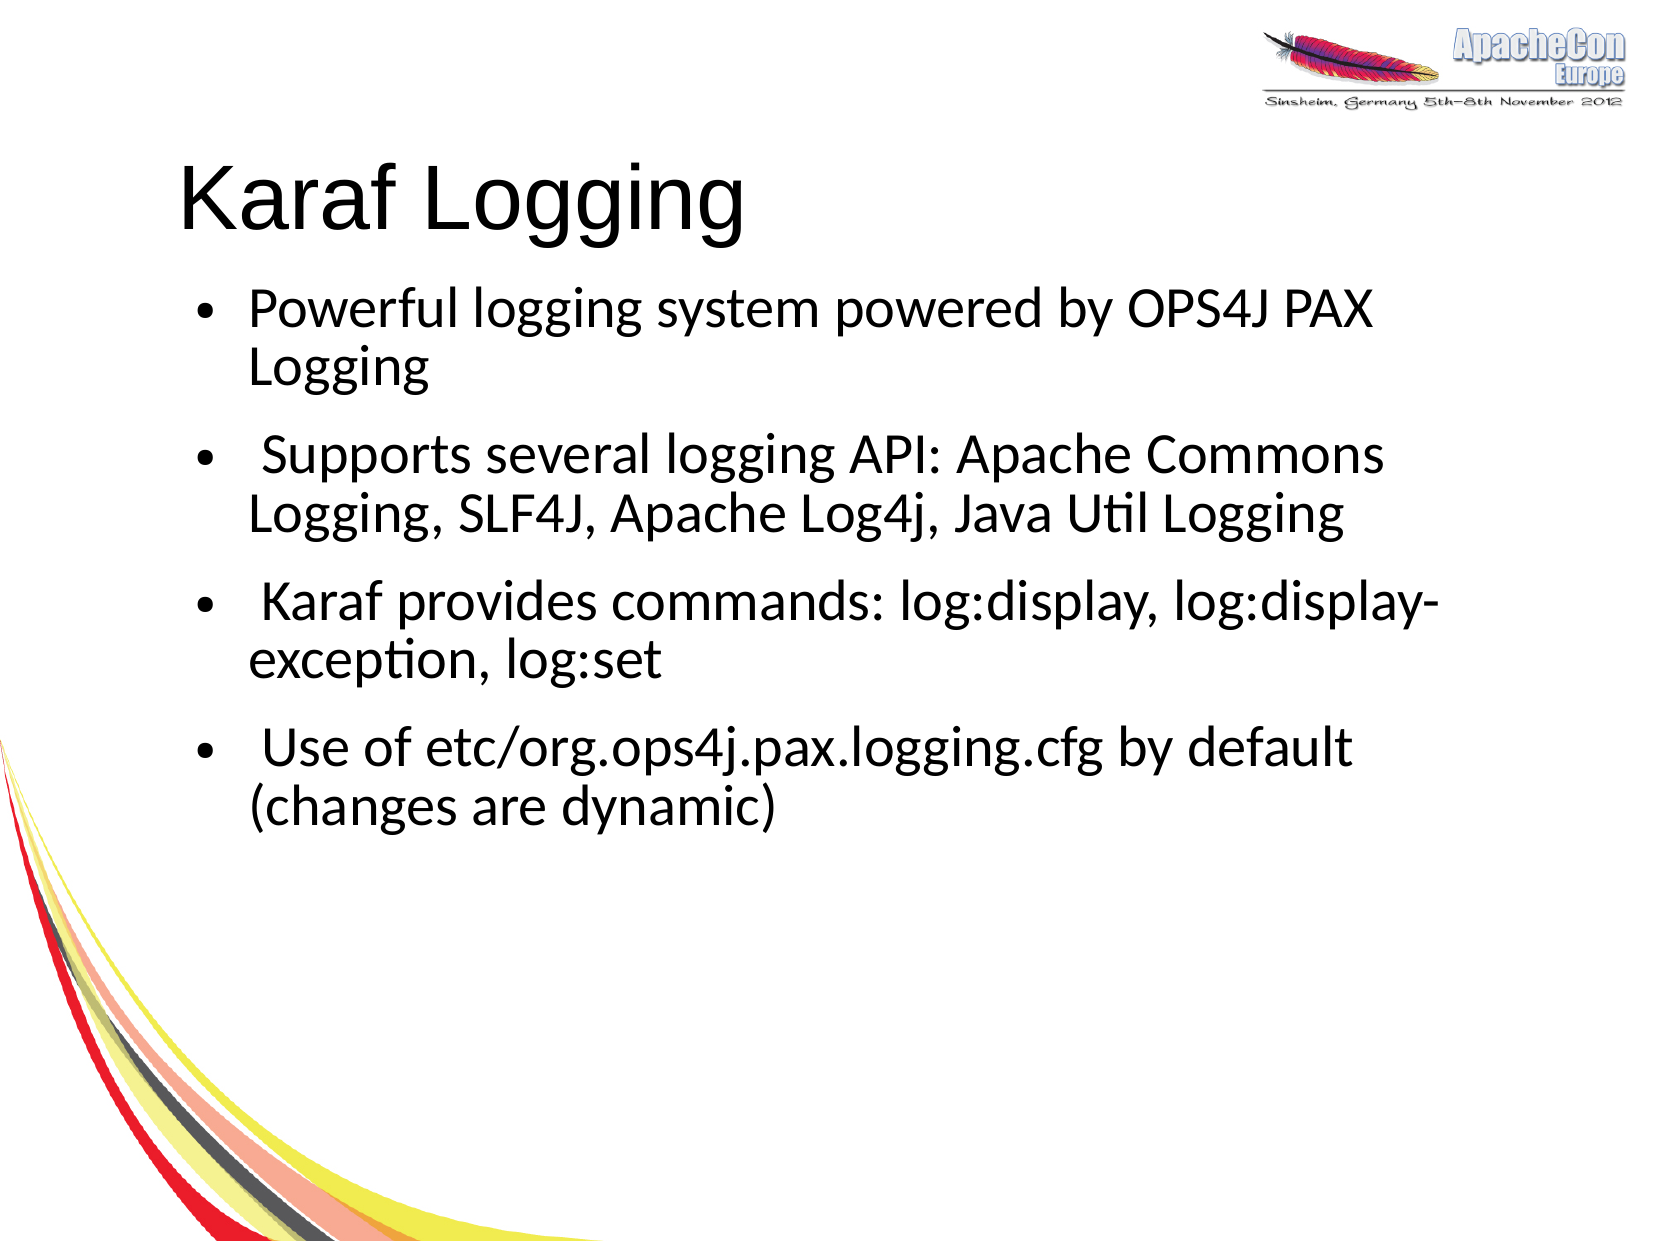

# Karaf Logging
Powerful logging system powered by OPS4J PAX Logging
 Supports several logging API: Apache Commons Logging, SLF4J, Apache Log4j, Java Util Logging
 Karaf provides commands: log:display, log:display-exception, log:set
 Use of etc/org.ops4j.pax.logging.cfg by default (changes are dynamic)